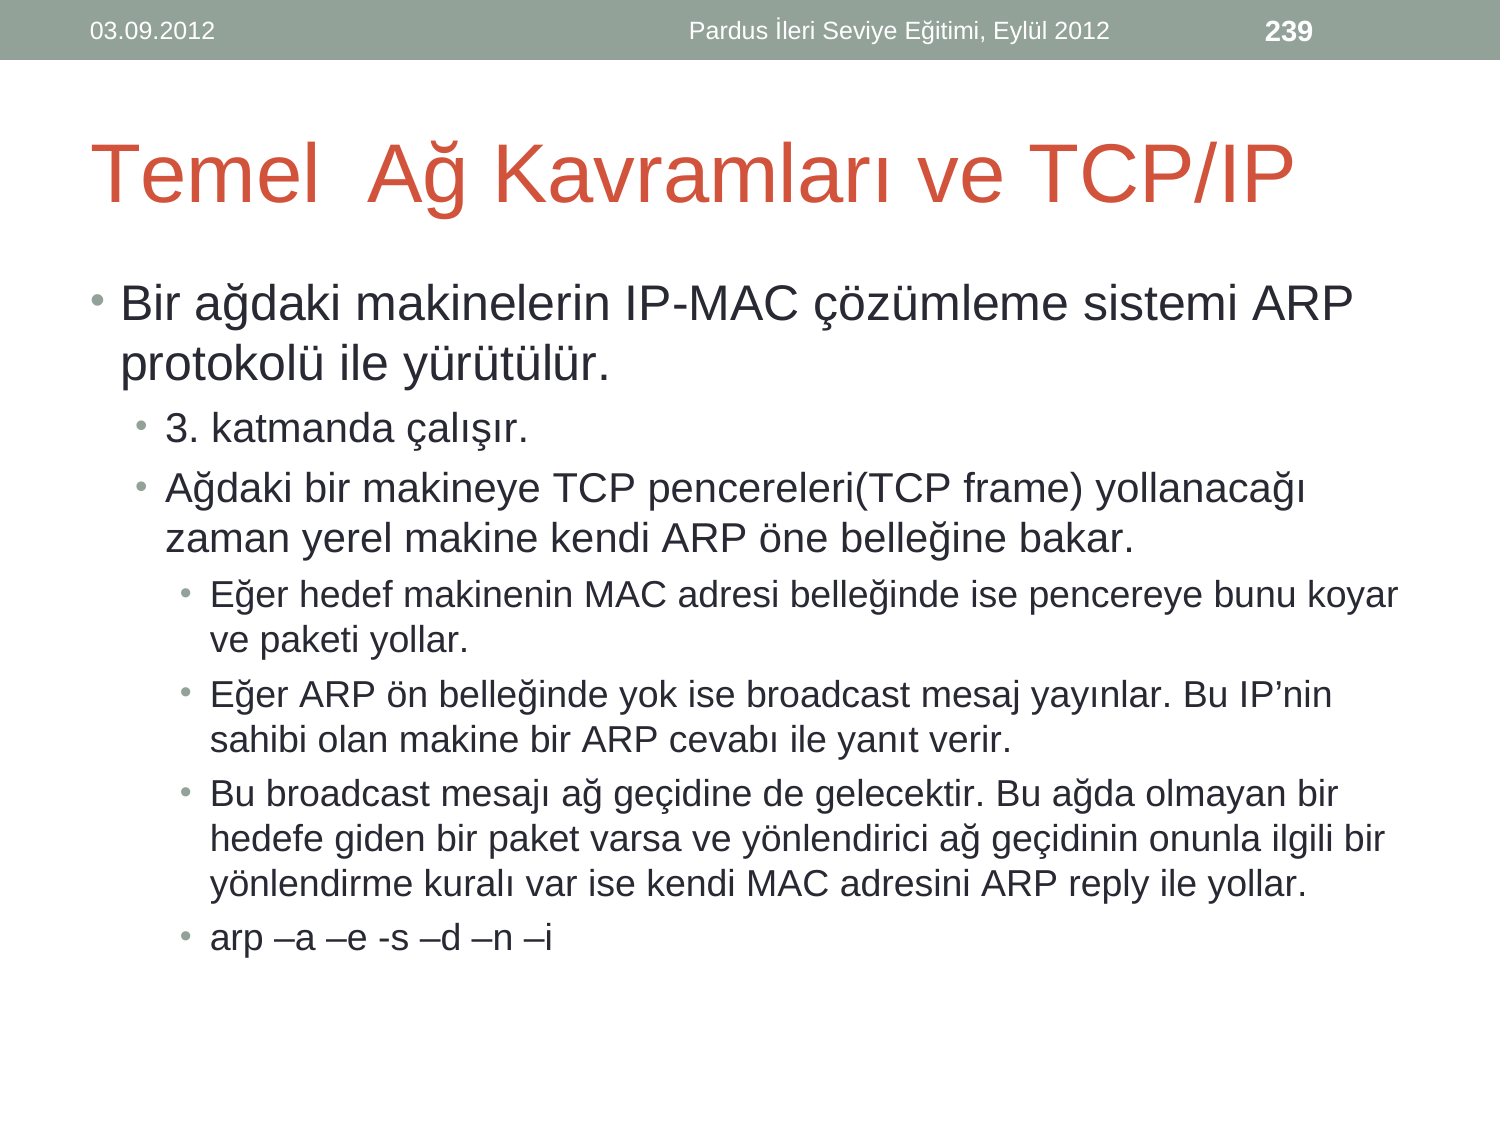

03.09.2012
Pardus İleri Seviye Eğitimi, Eylül 2012
# Temel Ağ Kavramları ve TCP/IP
Bir ağdaki makinelerin IP-MAC çözümleme sistemi ARP protokolü ile yürütülür.
3. katmanda çalışır.
Ağdaki bir makineye TCP pencereleri(TCP frame) yollanacağı zaman yerel makine kendi ARP öne belleğine bakar.
Eğer hedef makinenin MAC adresi belleğinde ise pencereye bunu koyar ve paketi yollar.
Eğer ARP ön belleğinde yok ise broadcast mesaj yayınlar. Bu IP’nin sahibi olan makine bir ARP cevabı ile yanıt verir.
Bu broadcast mesajı ağ geçidine de gelecektir. Bu ağda olmayan bir hedefe giden bir paket varsa ve yönlendirici ağ geçidinin onunla ilgili bir yönlendirme kuralı var ise kendi MAC adresini ARP reply ile yollar.
arp –a –e -s –d –n –i